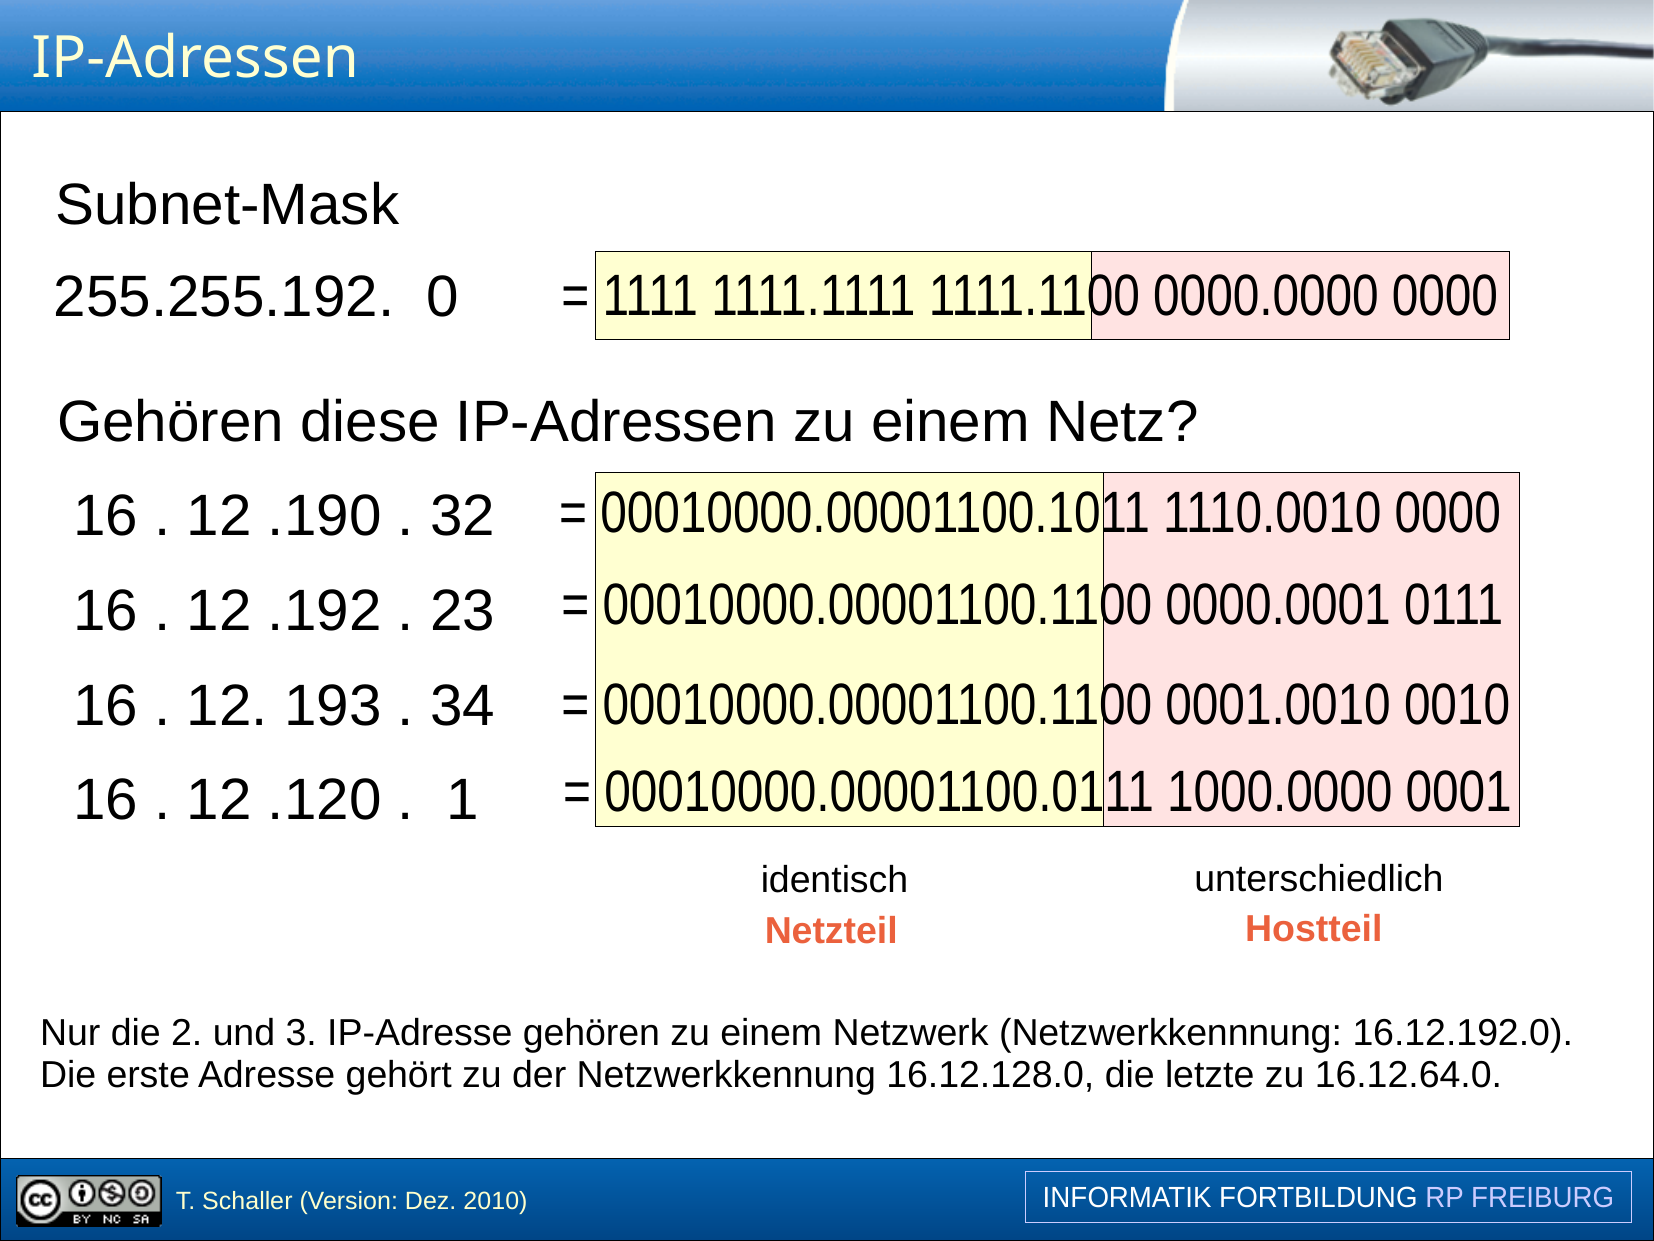

IP-Adressen
Subnet-Mask
 = 1111 1111.1111 1111.1100 0000.0000 0000
255.255.192. 0
# Gehören diese IP-Adressen zu einem Netz?
 16 . 12 .190 . 32
 16 . 12 .192 . 23
 16 . 12. 193 . 34
 16 . 12 .120 . 1
 = 00010000.00001100.1011 1110.0010 0000
 = 00010000.00001100.1100 0000.0001 0111
 = 00010000.00001100.1100 0001.0010 0010
 = 00010000.00001100.0111 1000.0000 0001
unterschiedlich
identisch
Hostteil
Netzteil
Nur die 2. und 3. IP-Adresse gehören zu einem Netzwerk (Netzwerkkennnung: 16.12.192.0). Die erste Adresse gehört zu der Netzwerkkennung 16.12.128.0, die letzte zu 16.12.64.0.
4